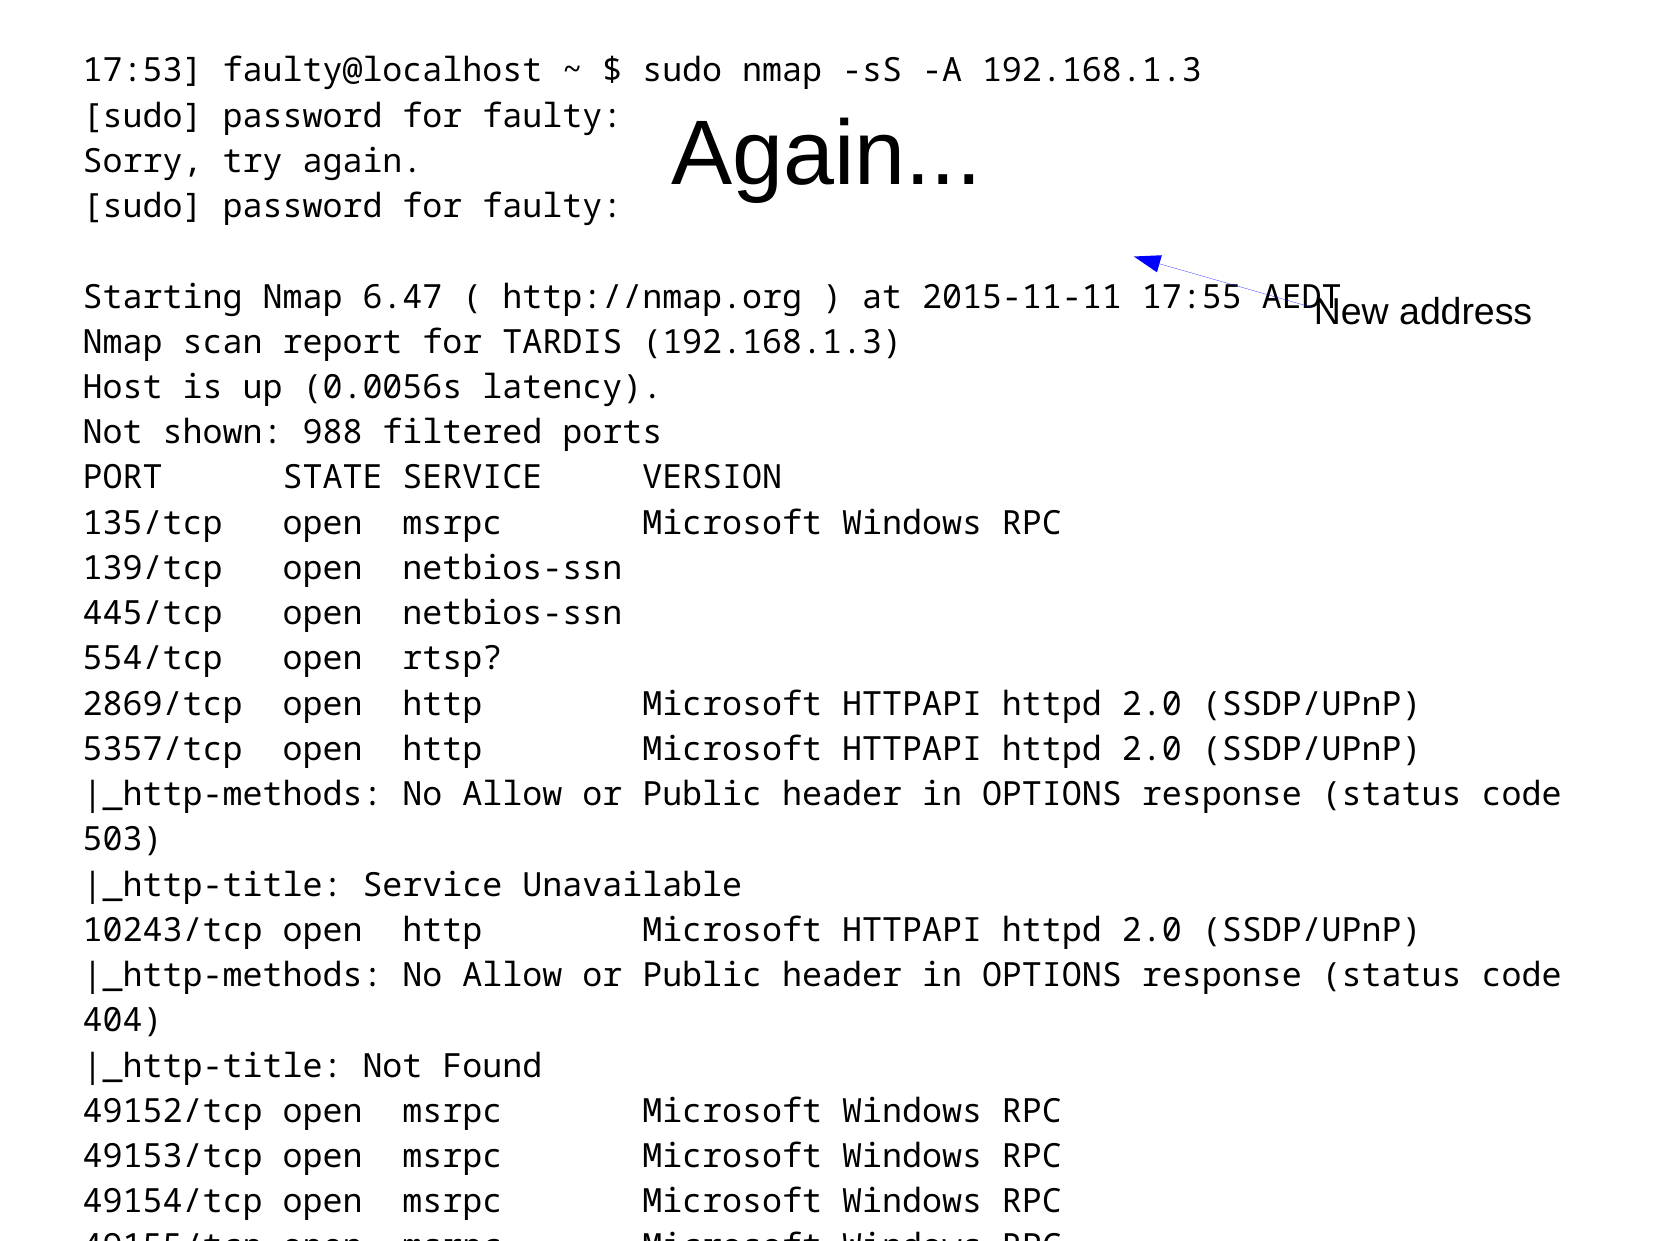

17:53] faulty@localhost ~ $ sudo nmap -sS -A 192.168.1.3
[sudo] password for faulty:
Sorry, try again.
[sudo] password for faulty:
Starting Nmap 6.47 ( http://nmap.org ) at 2015-11-11 17:55 AEDT
Nmap scan report for TARDIS (192.168.1.3)
Host is up (0.0056s latency).
Not shown: 988 filtered ports
PORT STATE SERVICE VERSION
135/tcp open msrpc Microsoft Windows RPC
139/tcp open netbios-ssn
445/tcp open netbios-ssn
554/tcp open rtsp?
2869/tcp open http Microsoft HTTPAPI httpd 2.0 (SSDP/UPnP)
5357/tcp open http Microsoft HTTPAPI httpd 2.0 (SSDP/UPnP)
|_http-methods: No Allow or Public header in OPTIONS response (status code 503)
|_http-title: Service Unavailable
10243/tcp open http Microsoft HTTPAPI httpd 2.0 (SSDP/UPnP)
|_http-methods: No Allow or Public header in OPTIONS response (status code 404)
|_http-title: Not Found
49152/tcp open msrpc Microsoft Windows RPC
49153/tcp open msrpc Microsoft Windows RPC
49154/tcp open msrpc Microsoft Windows RPC
49155/tcp open msrpc Microsoft Windows RPC
49176/tcp open msrpc Microsoft Windows RPC
# Again...
New address